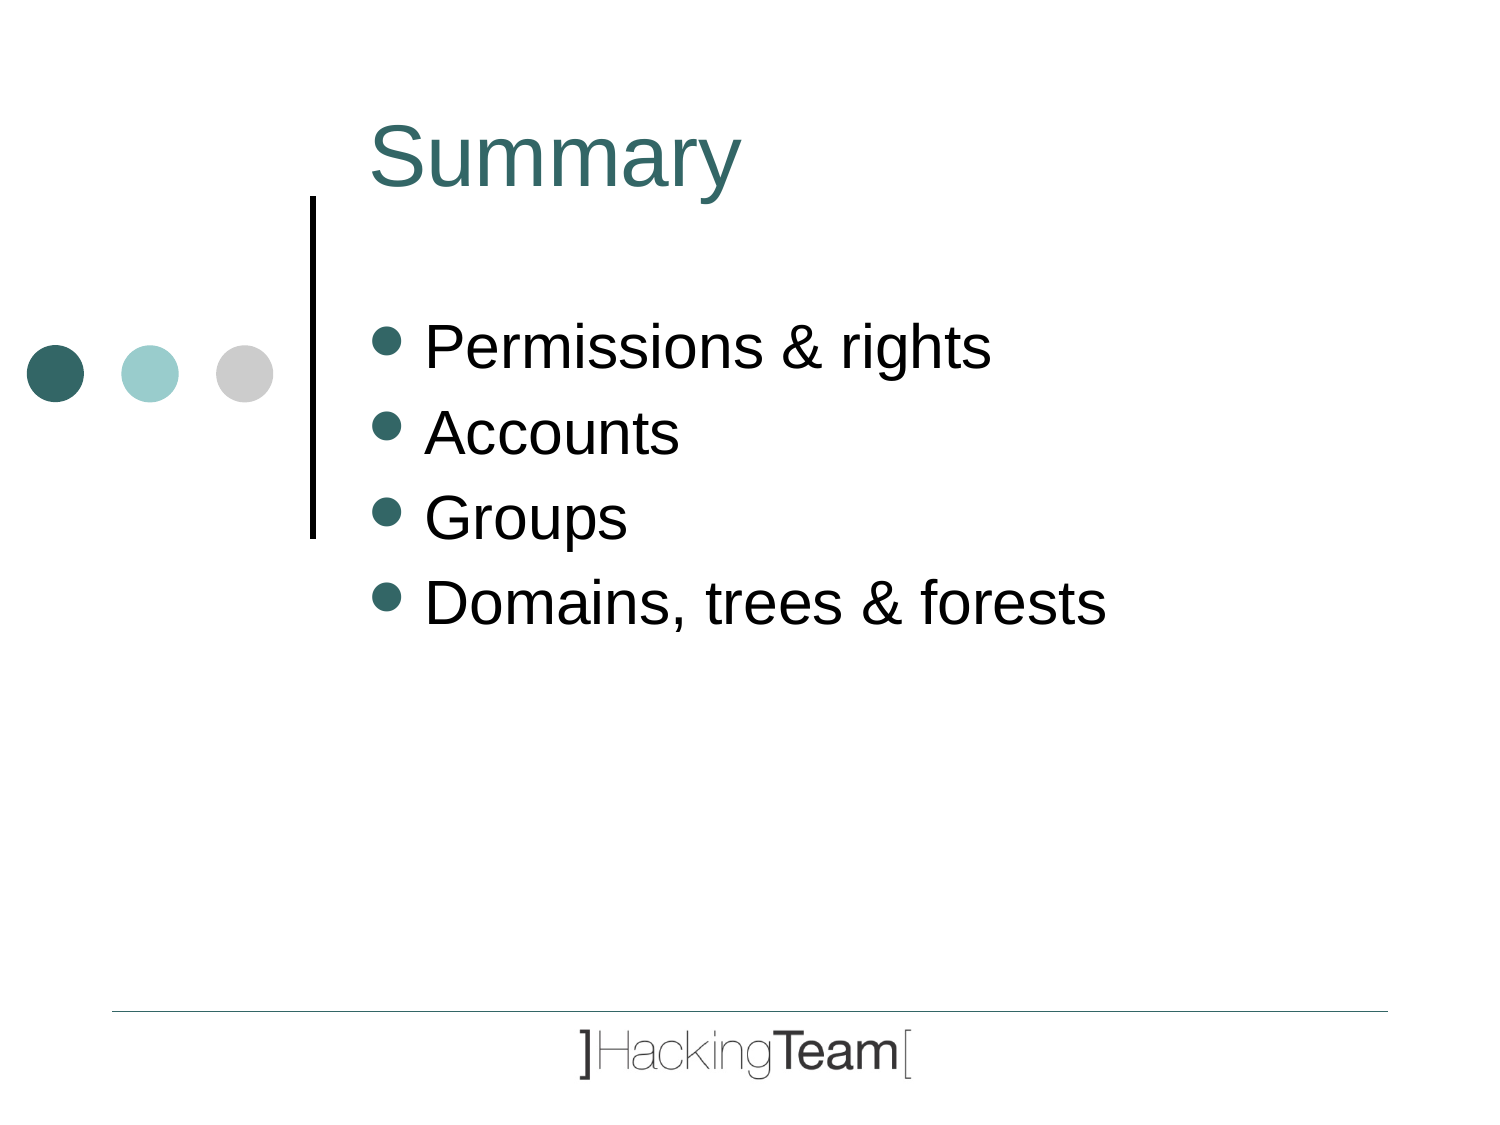

# Summary
Permissions & rights
Accounts
Groups
Domains, trees & forests